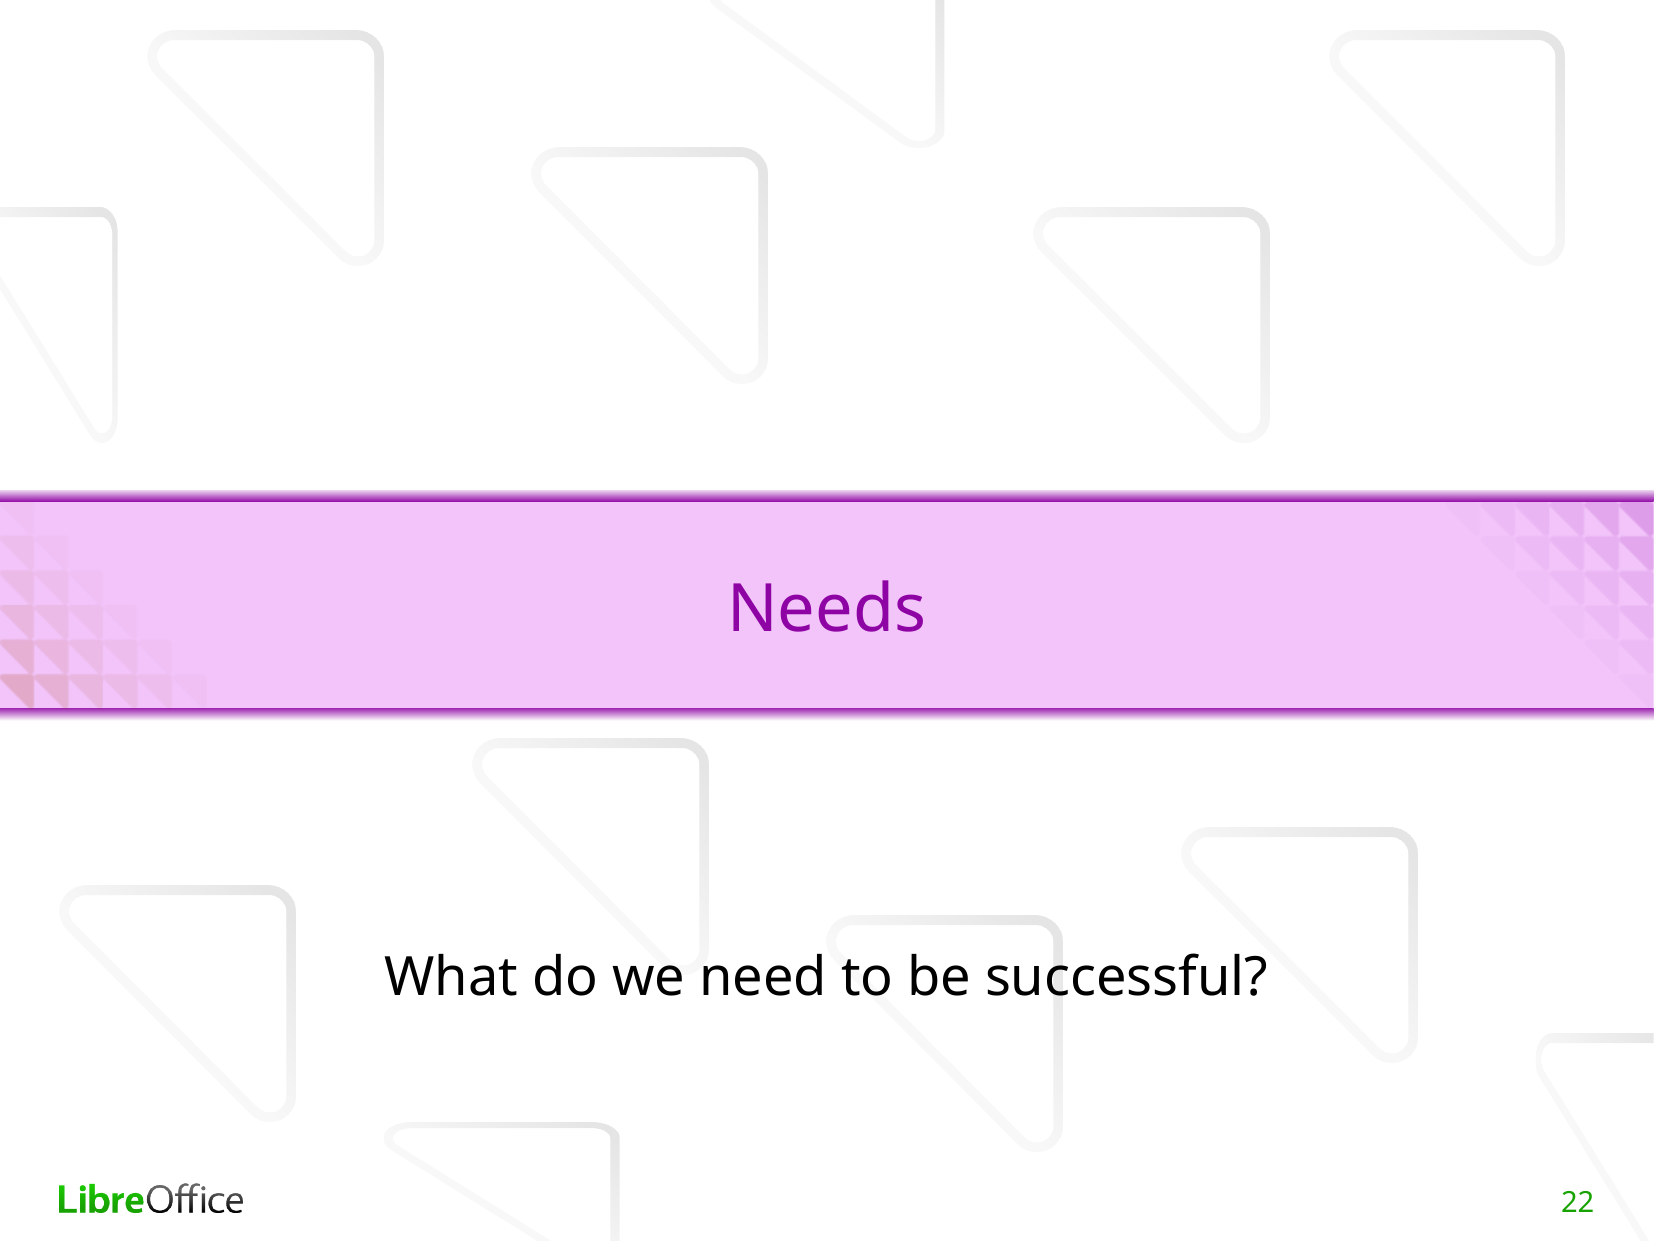

# Needs
What do we need to be successful?
22